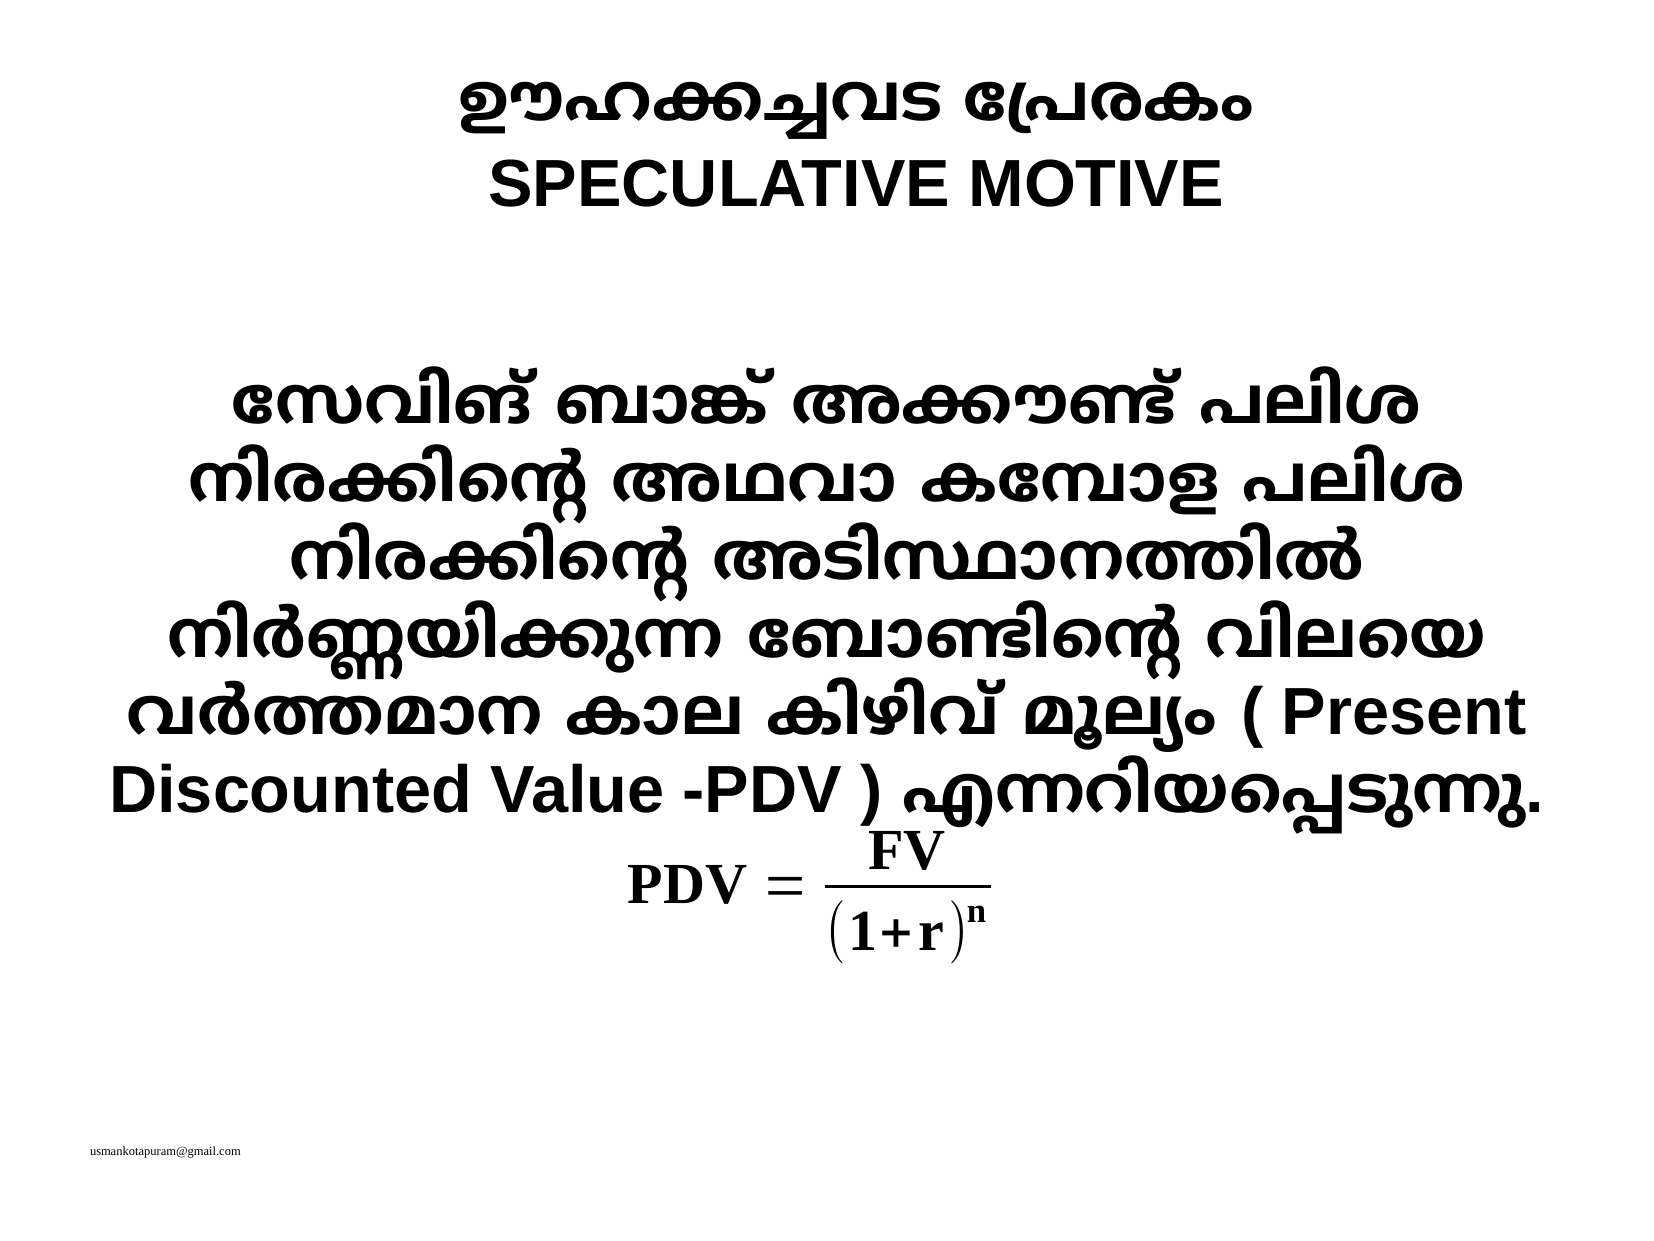

# ഊഹക്കച്ചവട പ്രേരകം SPECULATIVE MOTIVE
സേവിങ് ബാങ്ക് അക്കൗണ്ട് പലിശ നിരക്കിന്റെ അഥവാ കമ്പോള പലിശ നിരക്കിന്റെ അടിസ്ഥാനത്തിൽ നിർണ്ണയിക്കുന്ന ബോണ്ടിന്റെ വിലയെ വർത്തമാന കാല കിഴിവ് മൂല്യം ( Present Discounted Value -PDV ) എന്നറിയപ്പെടുന്നു.